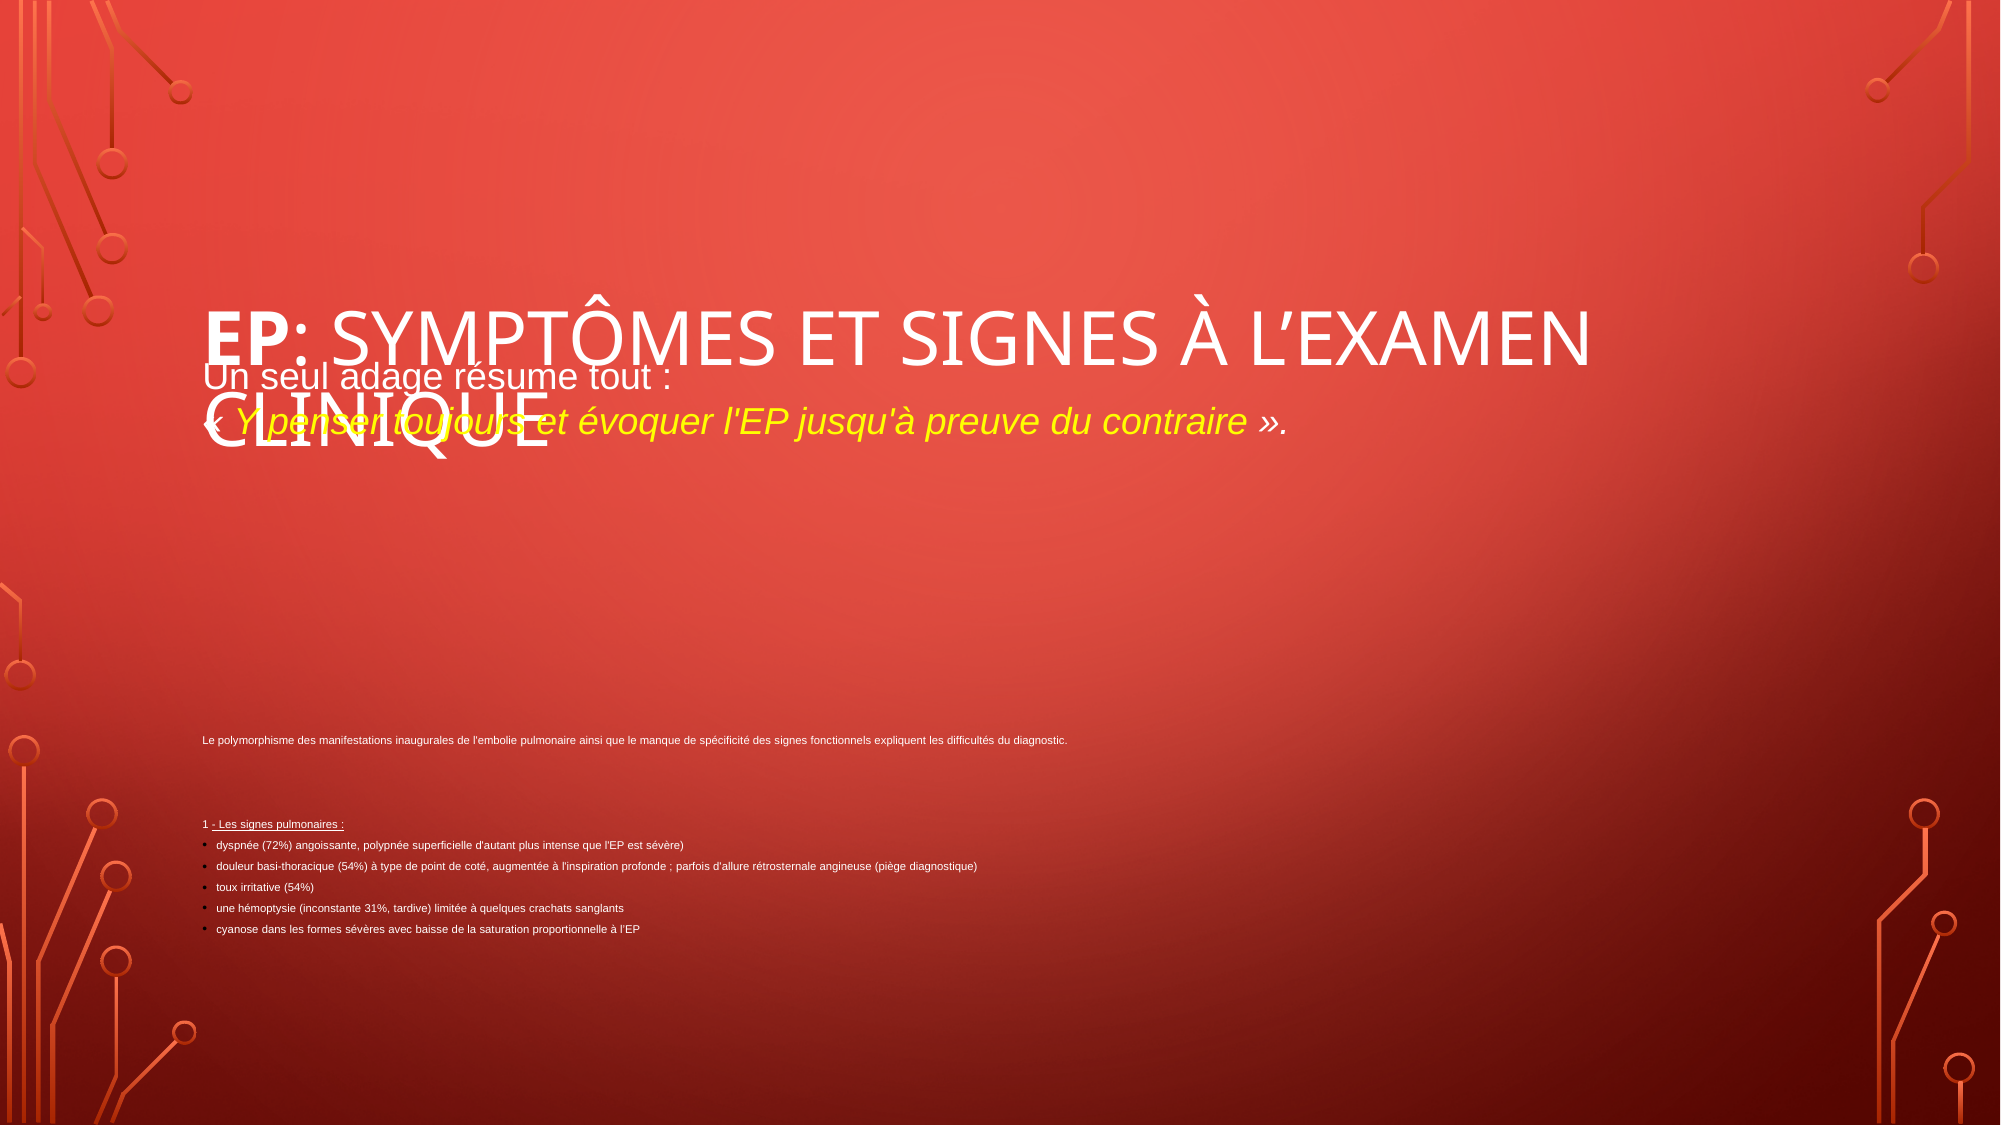

# EP: Symptômes et signes à l’examen clinique
Un seul adage résume tout :
« Y penser toujours et évoquer l'EP jusqu'à preuve du contraire ».
Le polymorphisme des manifestations inaugurales de l'embolie pulmonaire ainsi que le manque de spécificité des signes fonctionnels expliquent les difficultés du diagnostic.
1 - Les signes pulmonaires :
dyspnée (72%) angoissante, polypnée superficielle d'autant plus intense que l'EP est sévère)
douleur basi-thoracique (54%) à type de point de coté, augmentée à l'inspiration profonde ; parfois d'allure rétrosternale angineuse (piège diagnostique)
toux irritative (54%)
une hémoptysie (inconstante 31%, tardive) limitée à quelques crachats sanglants
cyanose dans les formes sévères avec baisse de la saturation proportionnelle à l’EP